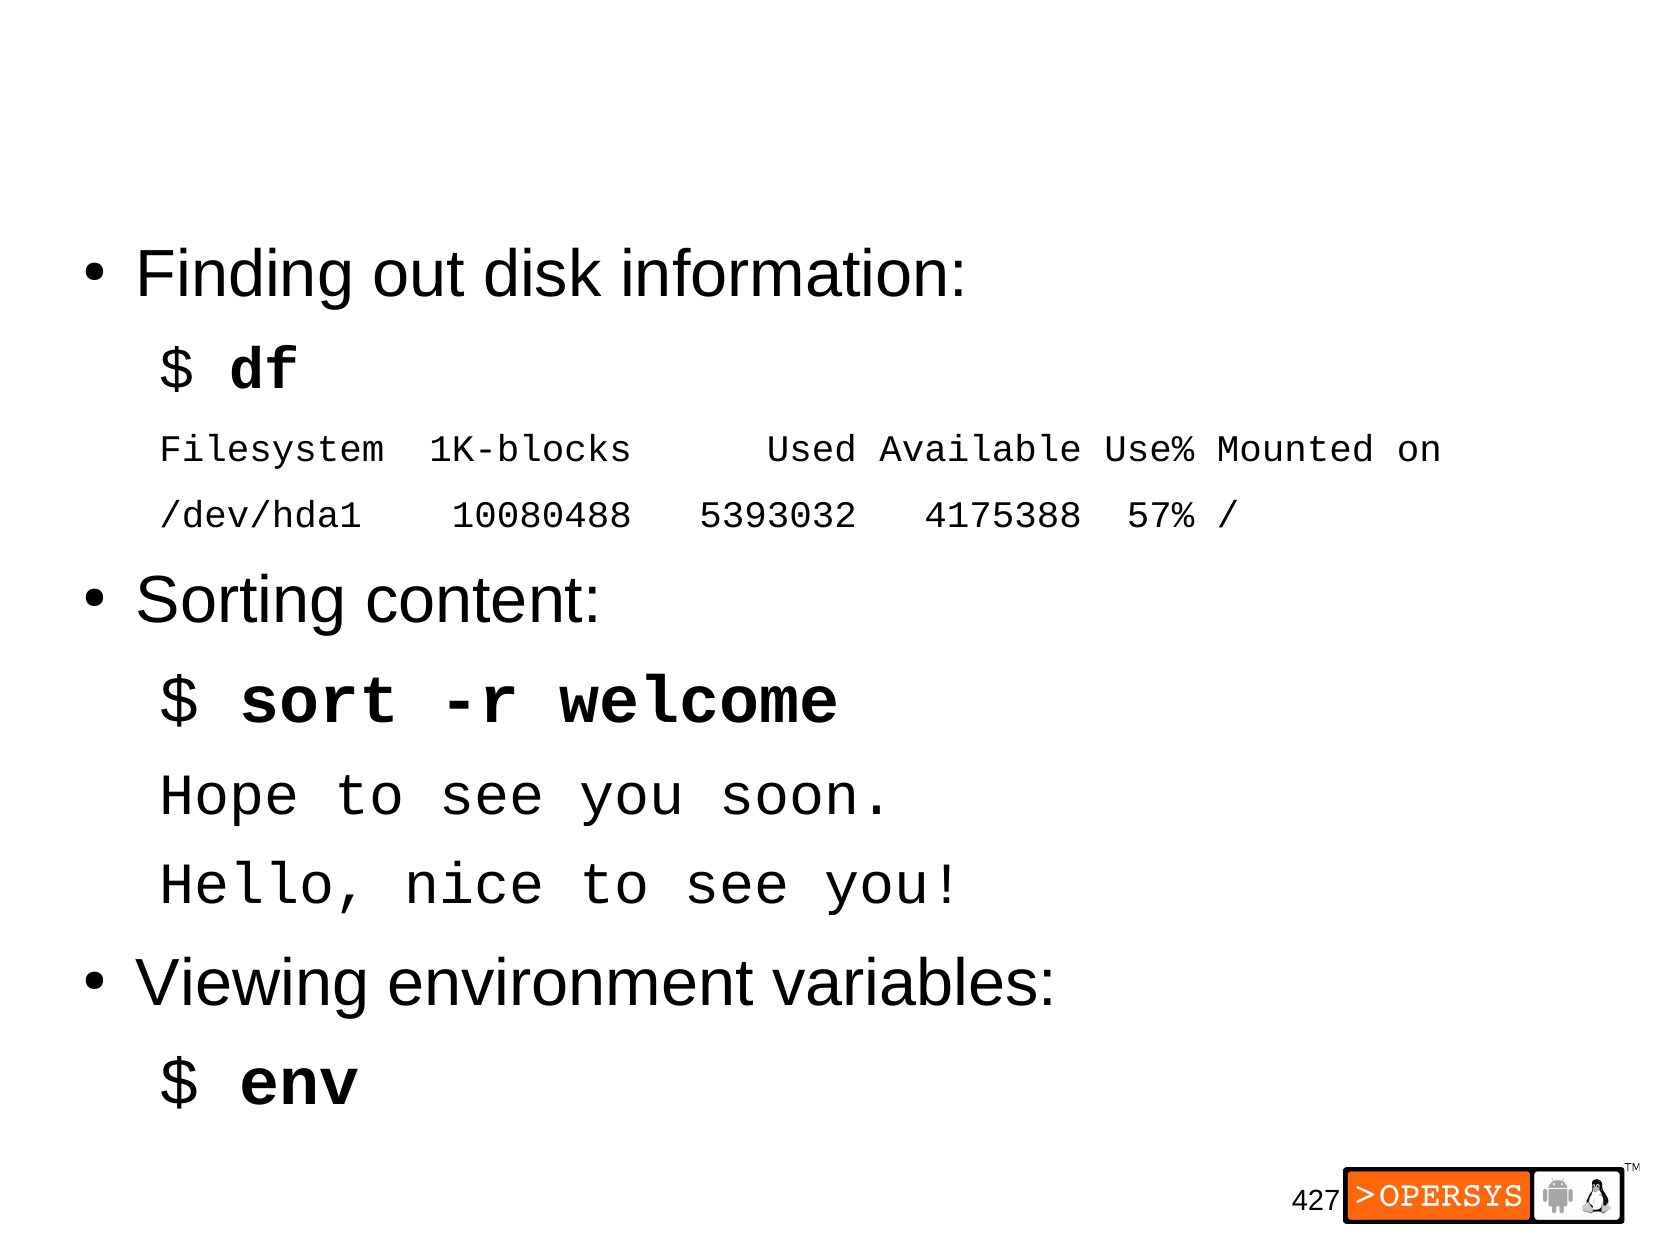

# Finding out disk information:
$ df
Filesystem 1K-blocks Used Available Use% Mounted on
/dev/hda1 10080488 5393032 4175388 57% /
Sorting content:
$ sort -r welcome
Hope to see you soon.
Hello, nice to see you!
Viewing environment variables:
$ env